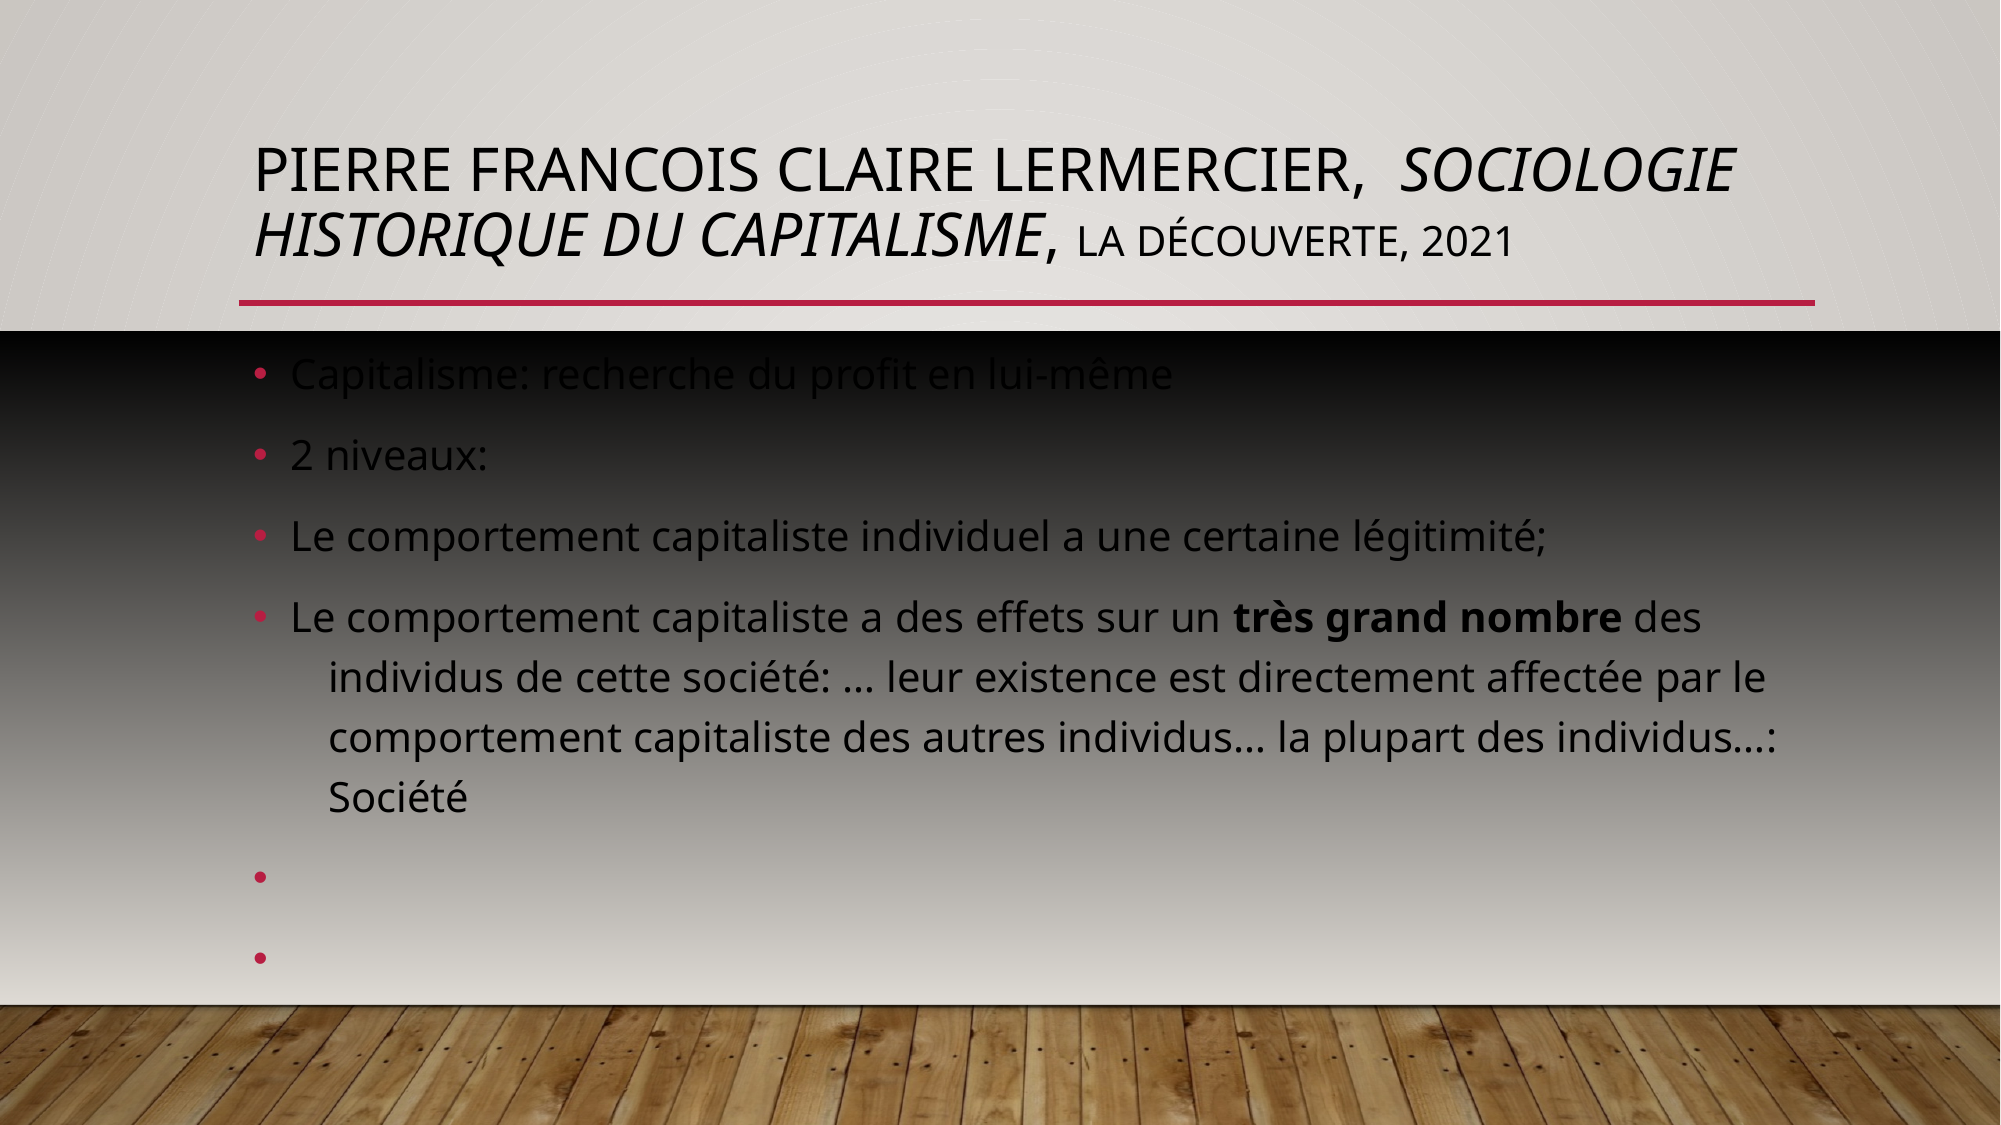

# Pierre FranCOIS CLAIRE LERMERCIER, SOCIOLOGIE HISTORIQUE DU CAPITALISME, LA découverte, 2021
Capitalisme: recherche du profit en lui-même
2 niveaux:
Le comportement capitaliste individuel a une certaine légitimité;
Le comportement capitaliste a des effets sur un très grand nombre des individus de cette société: … leur existence est directement affectée par le comportement capitaliste des autres individus… la plupart des individus…: Société